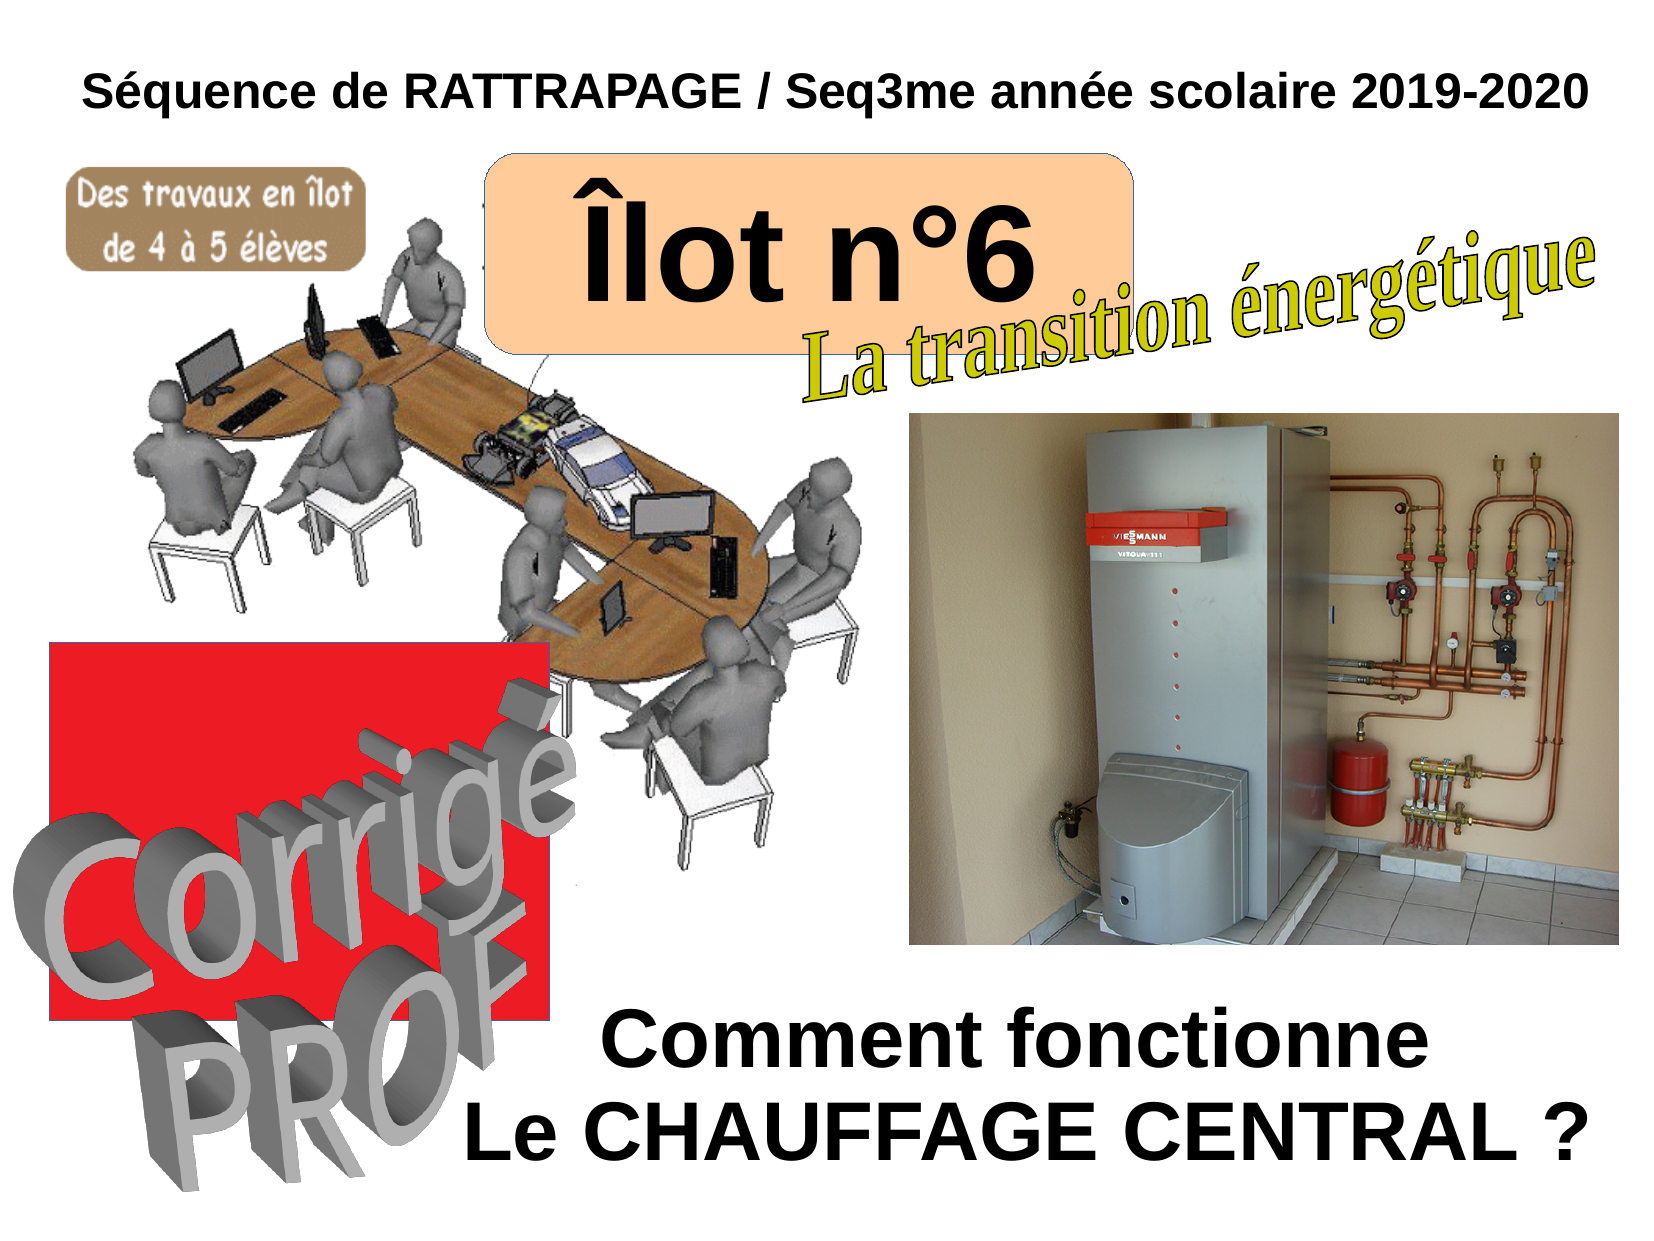

Séquence de RATTRAPAGE / Seq3me année scolaire 2019-2020
Îlot n°6
La transition énergétique
Corrigé
PROF
Comment fonctionne
 Le CHAUFFAGE CENTRAL ?